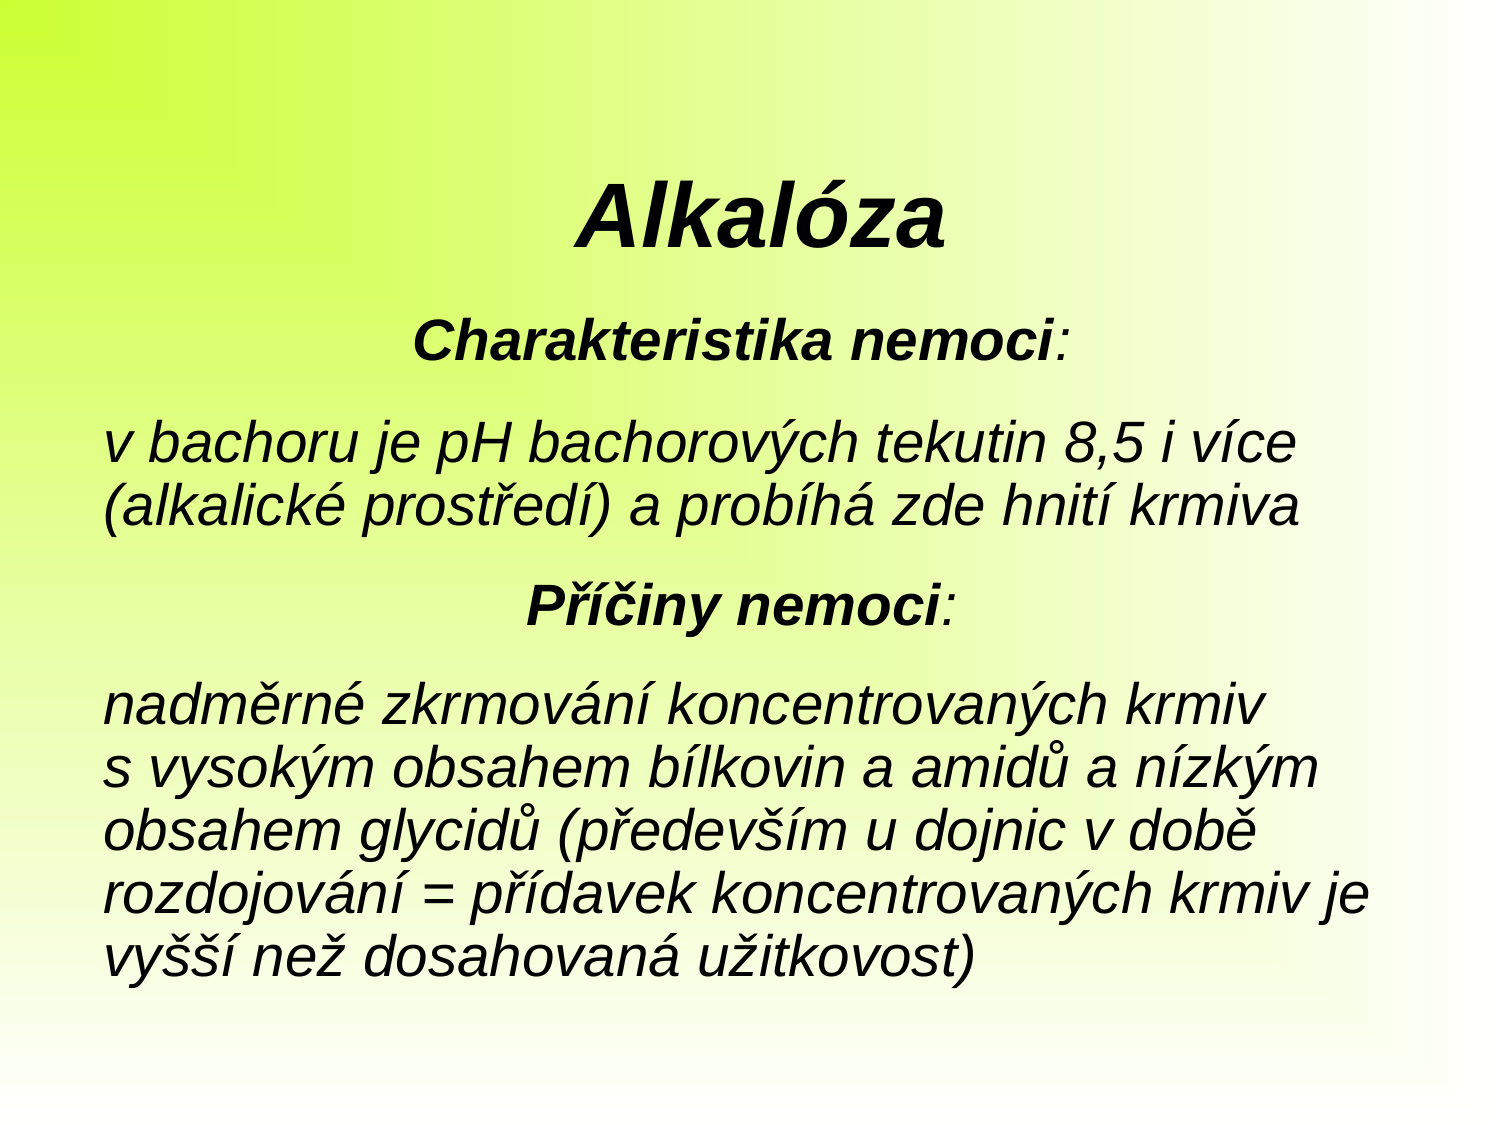

# Alkalóza
Charakteristika nemoci:
v bachoru je pH bachorových tekutin 8,5 i více (alkalické prostředí) a probíhá zde hnití krmiva
Příčiny nemoci:
nadměrné zkrmování koncentrovaných krmiv s vysokým obsahem bílkovin a amidů a nízkým obsahem glycidů (především u dojnic v době rozdojování = přídavek koncentrovaných krmiv je vyšší než dosahovaná užitkovost)